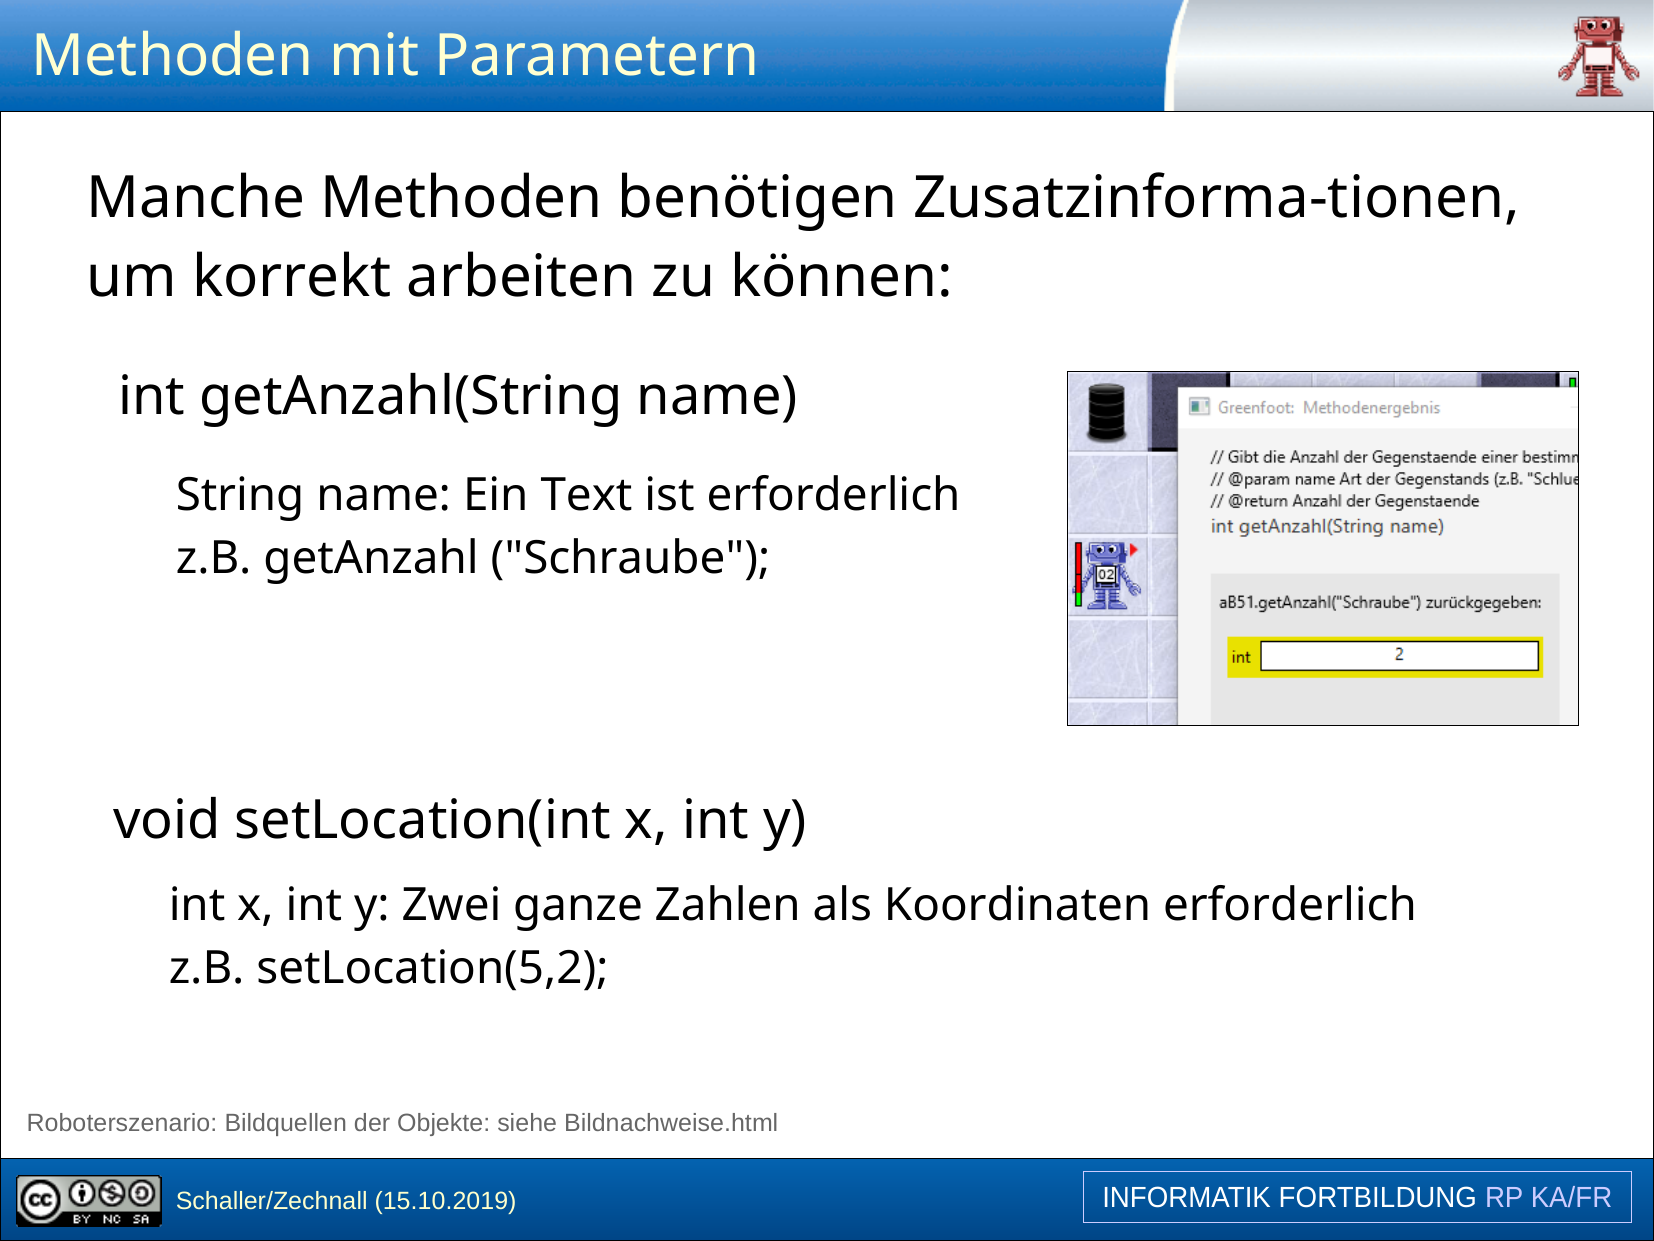

# Methoden mit Parametern
Manche Methoden benötigen Zusatzinforma-tionen, um korrekt arbeiten zu können:
int getAnzahl(String name)
String name: Ein Text ist erforderlich
z.B. getAnzahl ("Schraube");
void setLocation(int x, int y)
int x, int y: Zwei ganze Zahlen als Koordinaten erforderlich
z.B. setLocation(5,2);
Roboterszenario: Bildquellen der Objekte: siehe Bildnachweise.html
6
23.04.2009